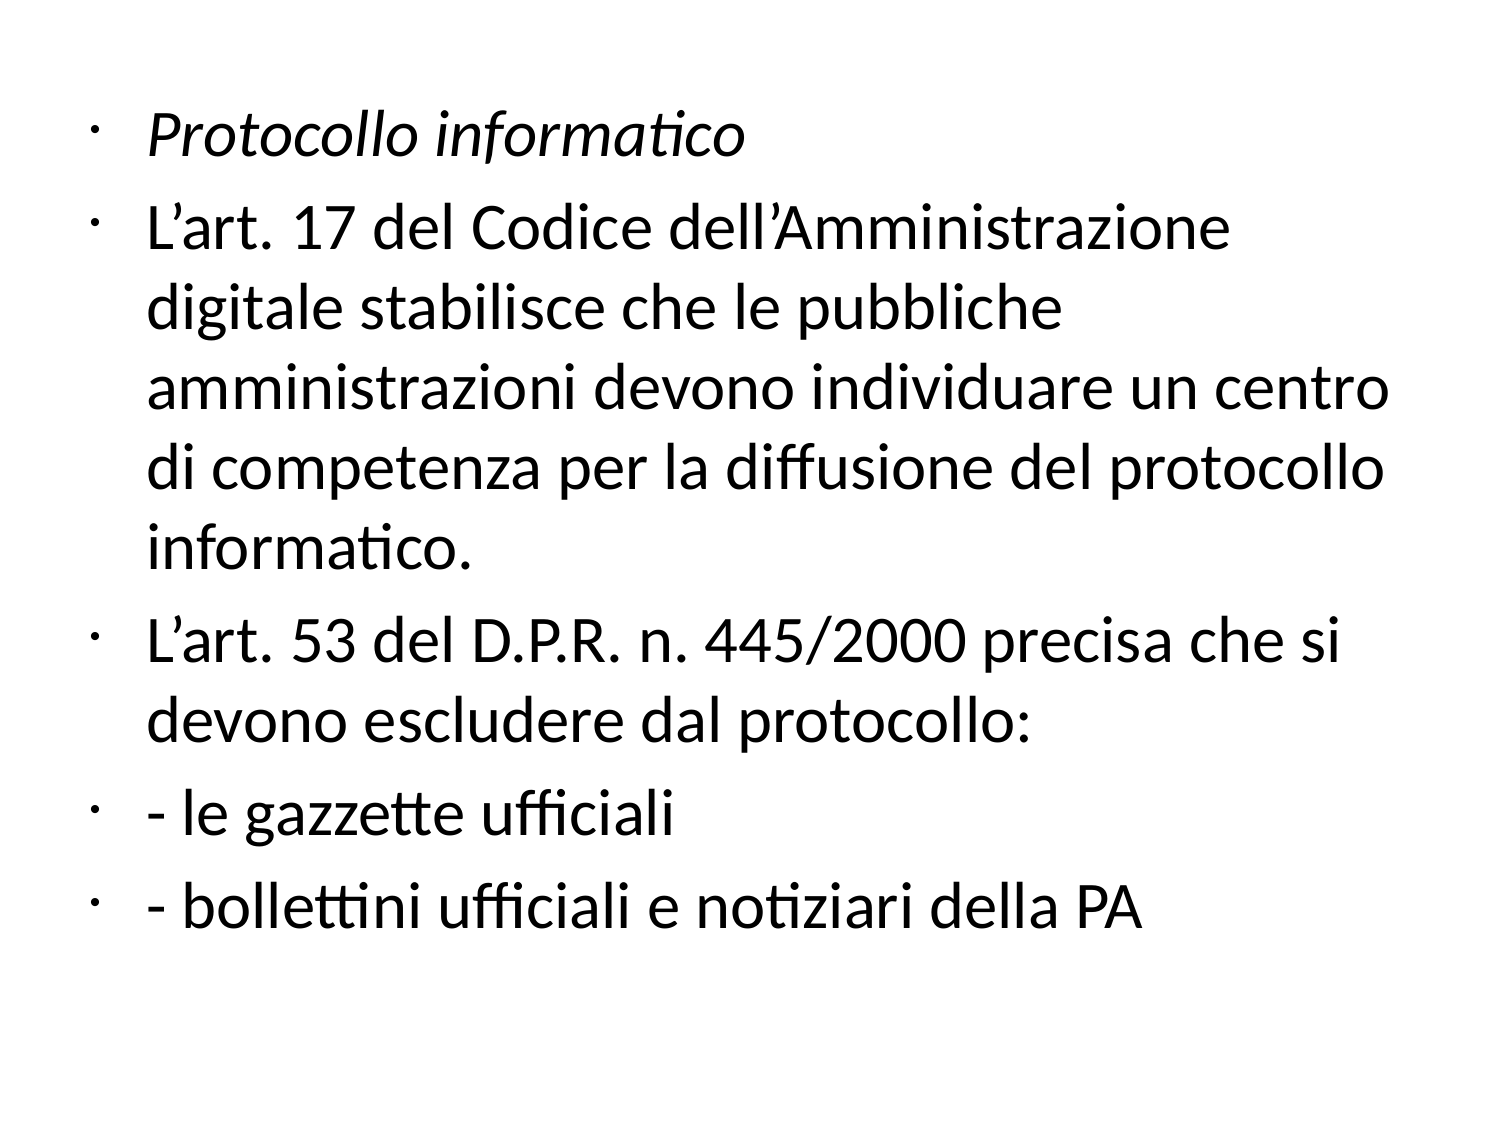

#
Protocollo informatico
L’art. 17 del Codice dell’Amministrazione digitale stabilisce che le pubbliche amministrazioni devono individuare un centro di competenza per la diffusione del protocollo informatico.
L’art. 53 del D.P.R. n. 445/2000 precisa che si devono escludere dal protocollo:
- le gazzette ufficiali
- bollettini ufficiali e notiziari della PA